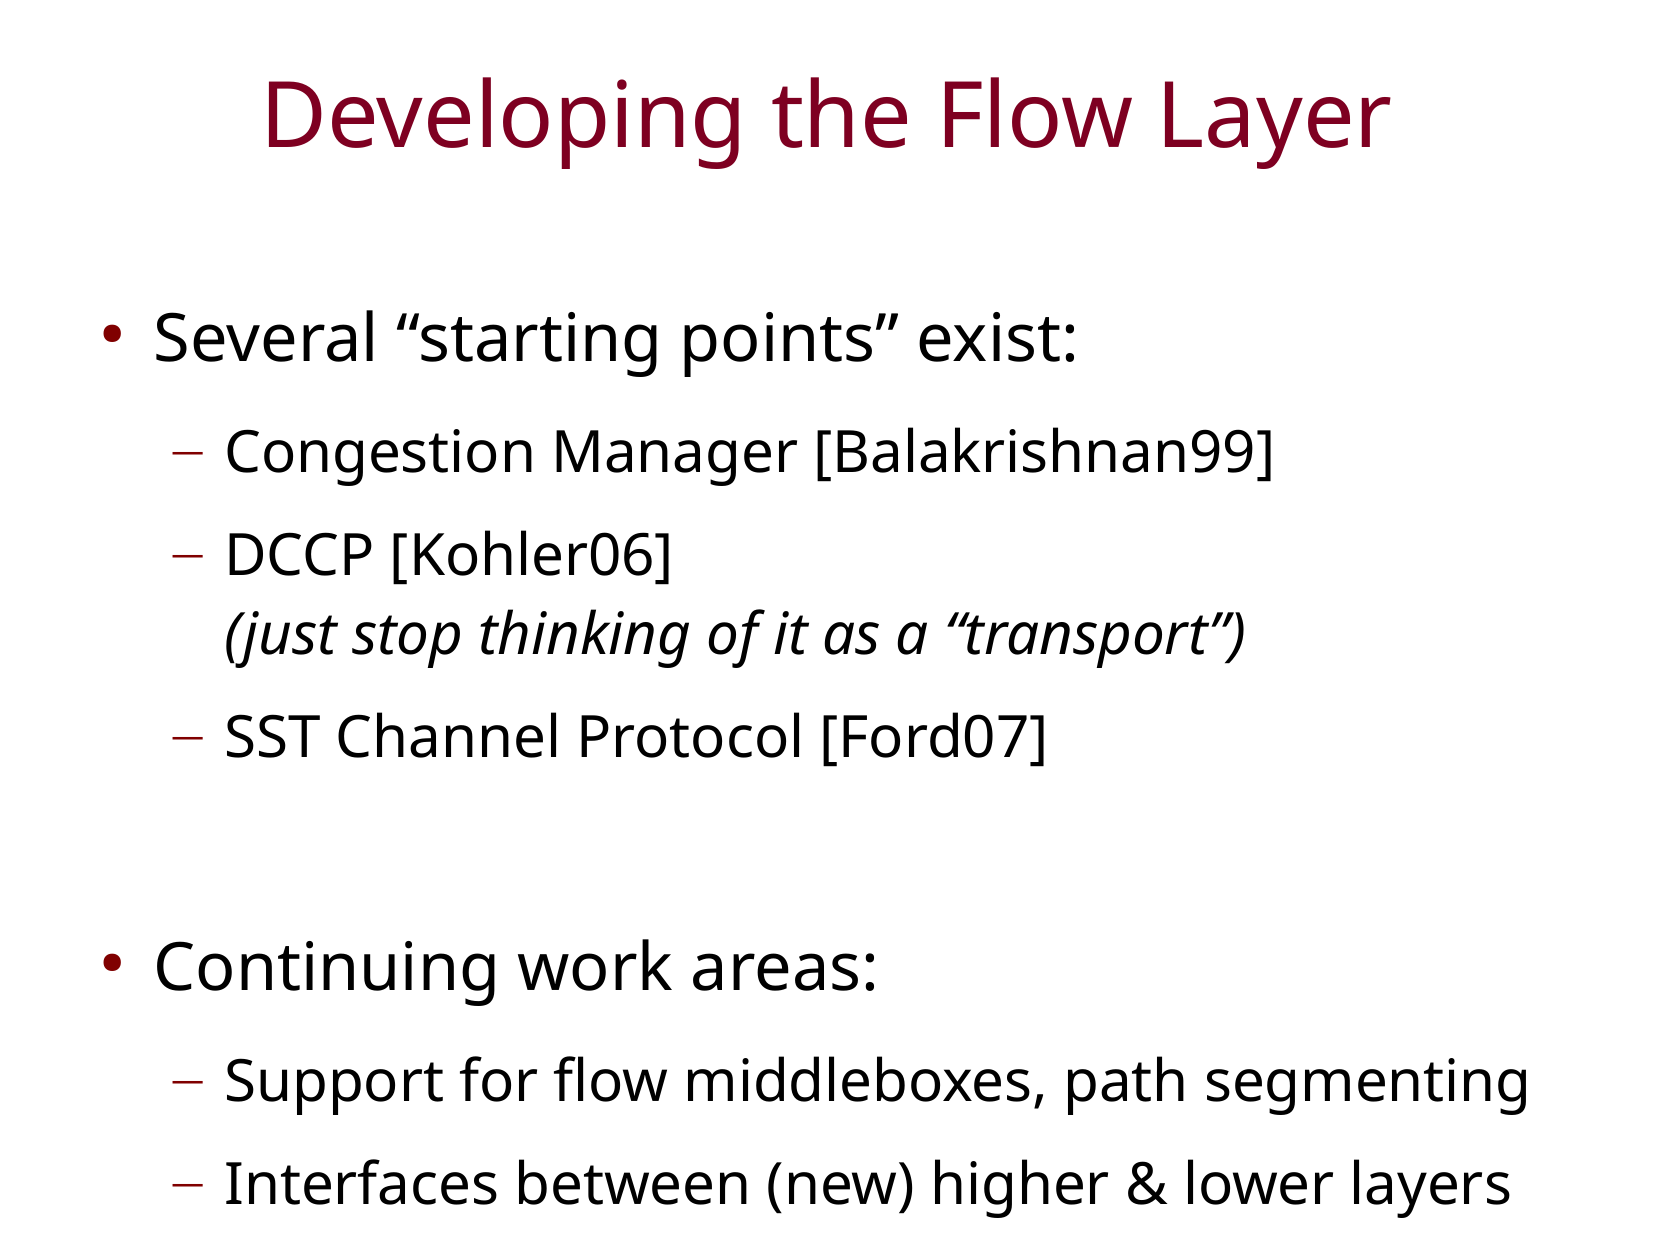

# Developing the Flow Layer
Several “starting points” exist:
Congestion Manager [Balakrishnan99]
DCCP [Kohler06]
(just stop thinking of it as a “transport”)
SST Channel Protocol [Ford07]
Continuing work areas:
Support for flow middleboxes, path segmenting
Interfaces between (new) higher & lower layers